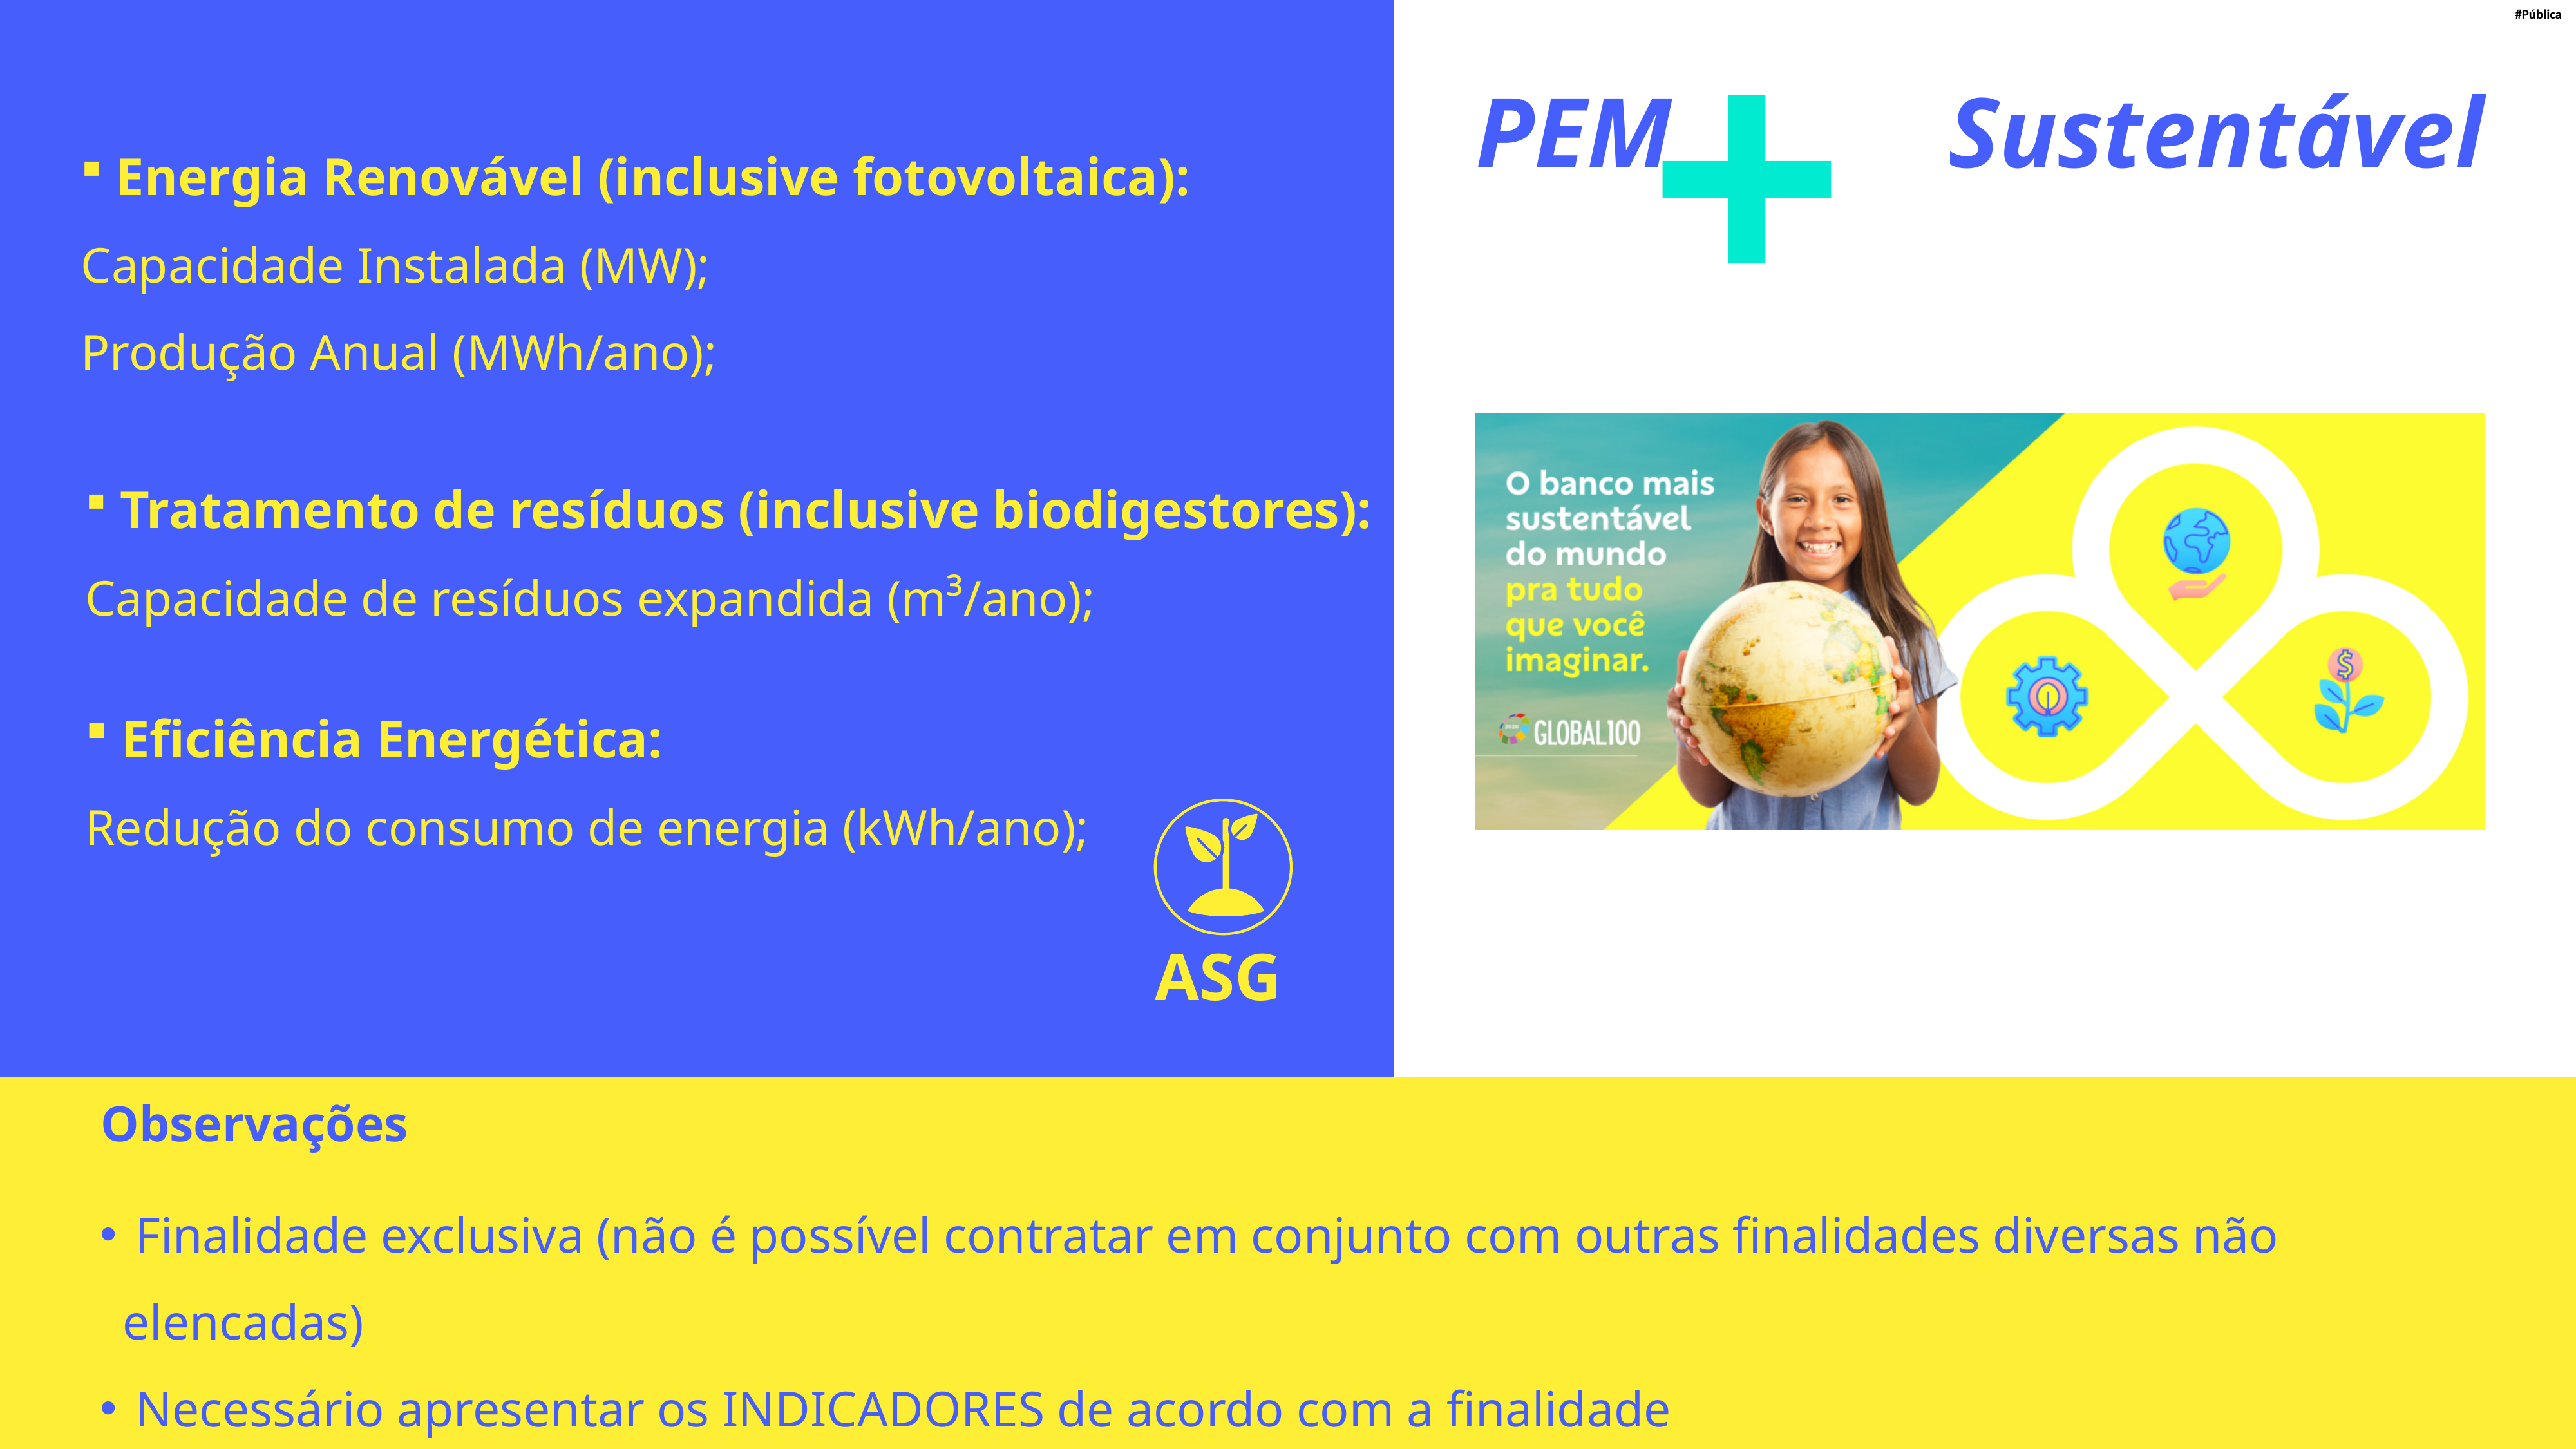

PEM Sustentável
+
 Energia Renovável (inclusive fotovoltaica):
Capacidade Instalada (MW);
Produção Anual (MWh/ano);
 Tratamento de resíduos (inclusive biodigestores):
Capacidade de resíduos expandida (m³/ano);
Eficiência Energética:
Redução do consumo de energia (kWh/ano);
ASG
Observações
 Finalidade exclusiva (não é possível contratar em conjunto com outras finalidades diversas não elencadas)
 Necessário apresentar os INDICADORES de acordo com a finalidade